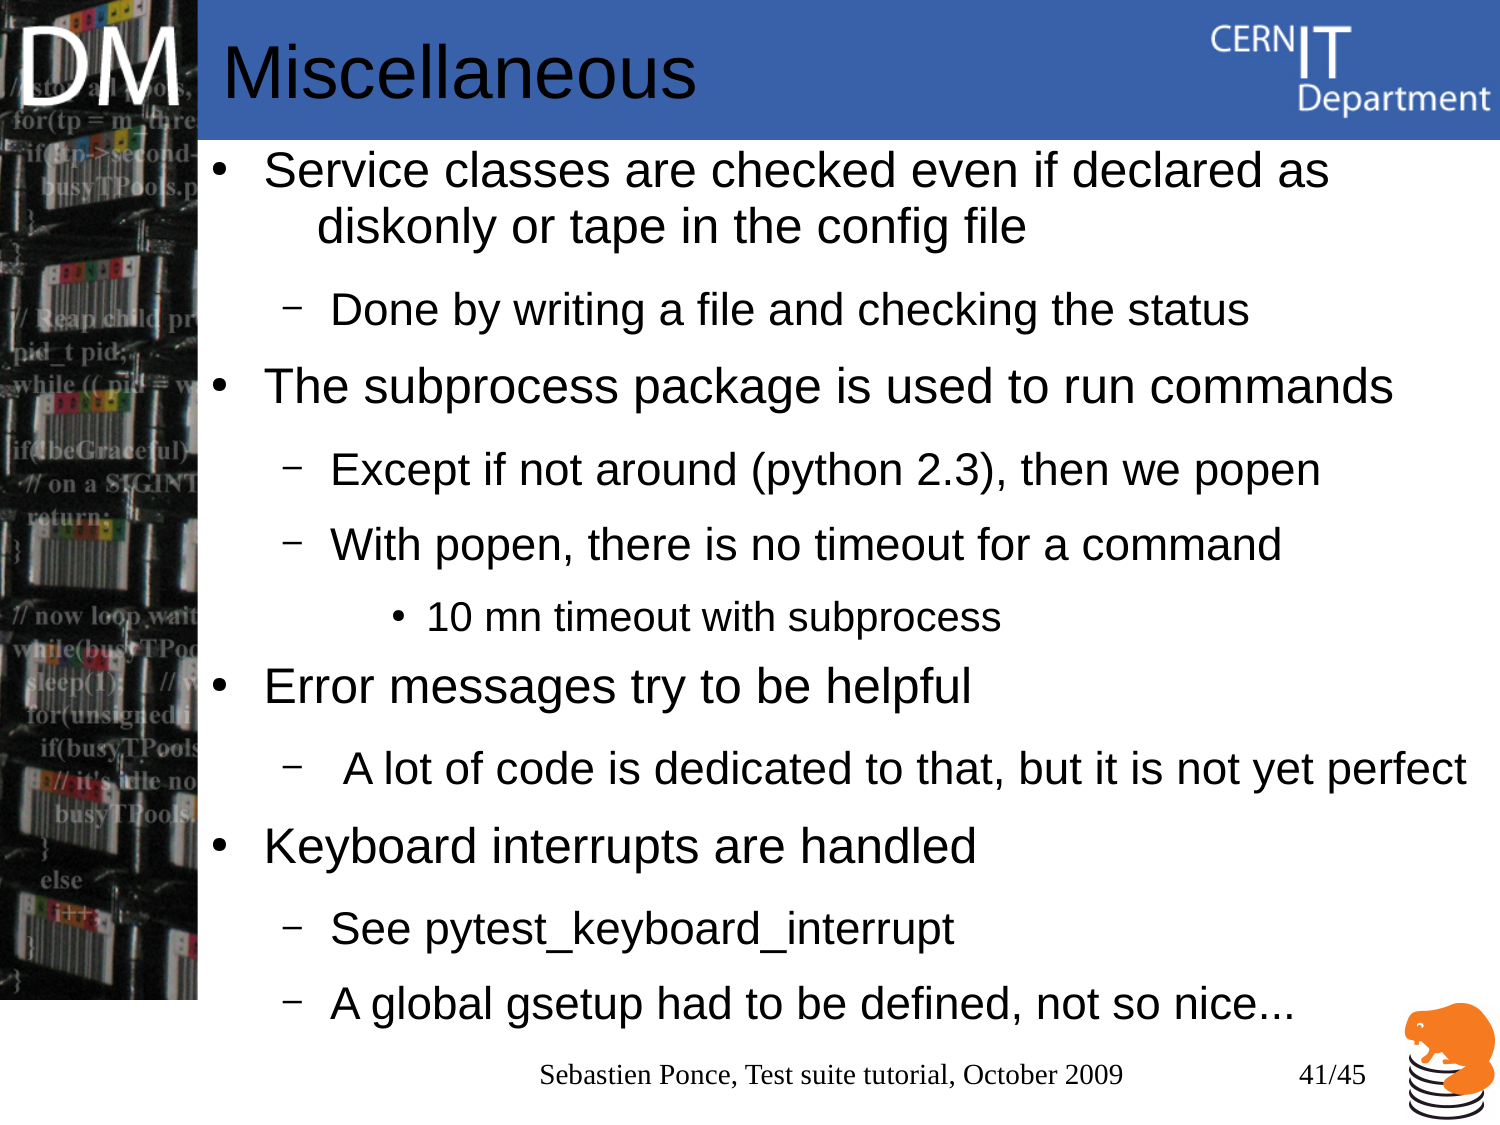

# Miscellaneous
Service classes are checked even if declared as diskonly or tape in the config file
Done by writing a file and checking the status
The subprocess package is used to run commands
Except if not around (python 2.3), then we popen
With popen, there is no timeout for a command
10 mn timeout with subprocess
Error messages try to be helpful
 A lot of code is dedicated to that, but it is not yet perfect
Keyboard interrupts are handled
See pytest_keyboard_interrupt
A global gsetup had to be defined, not so nice...